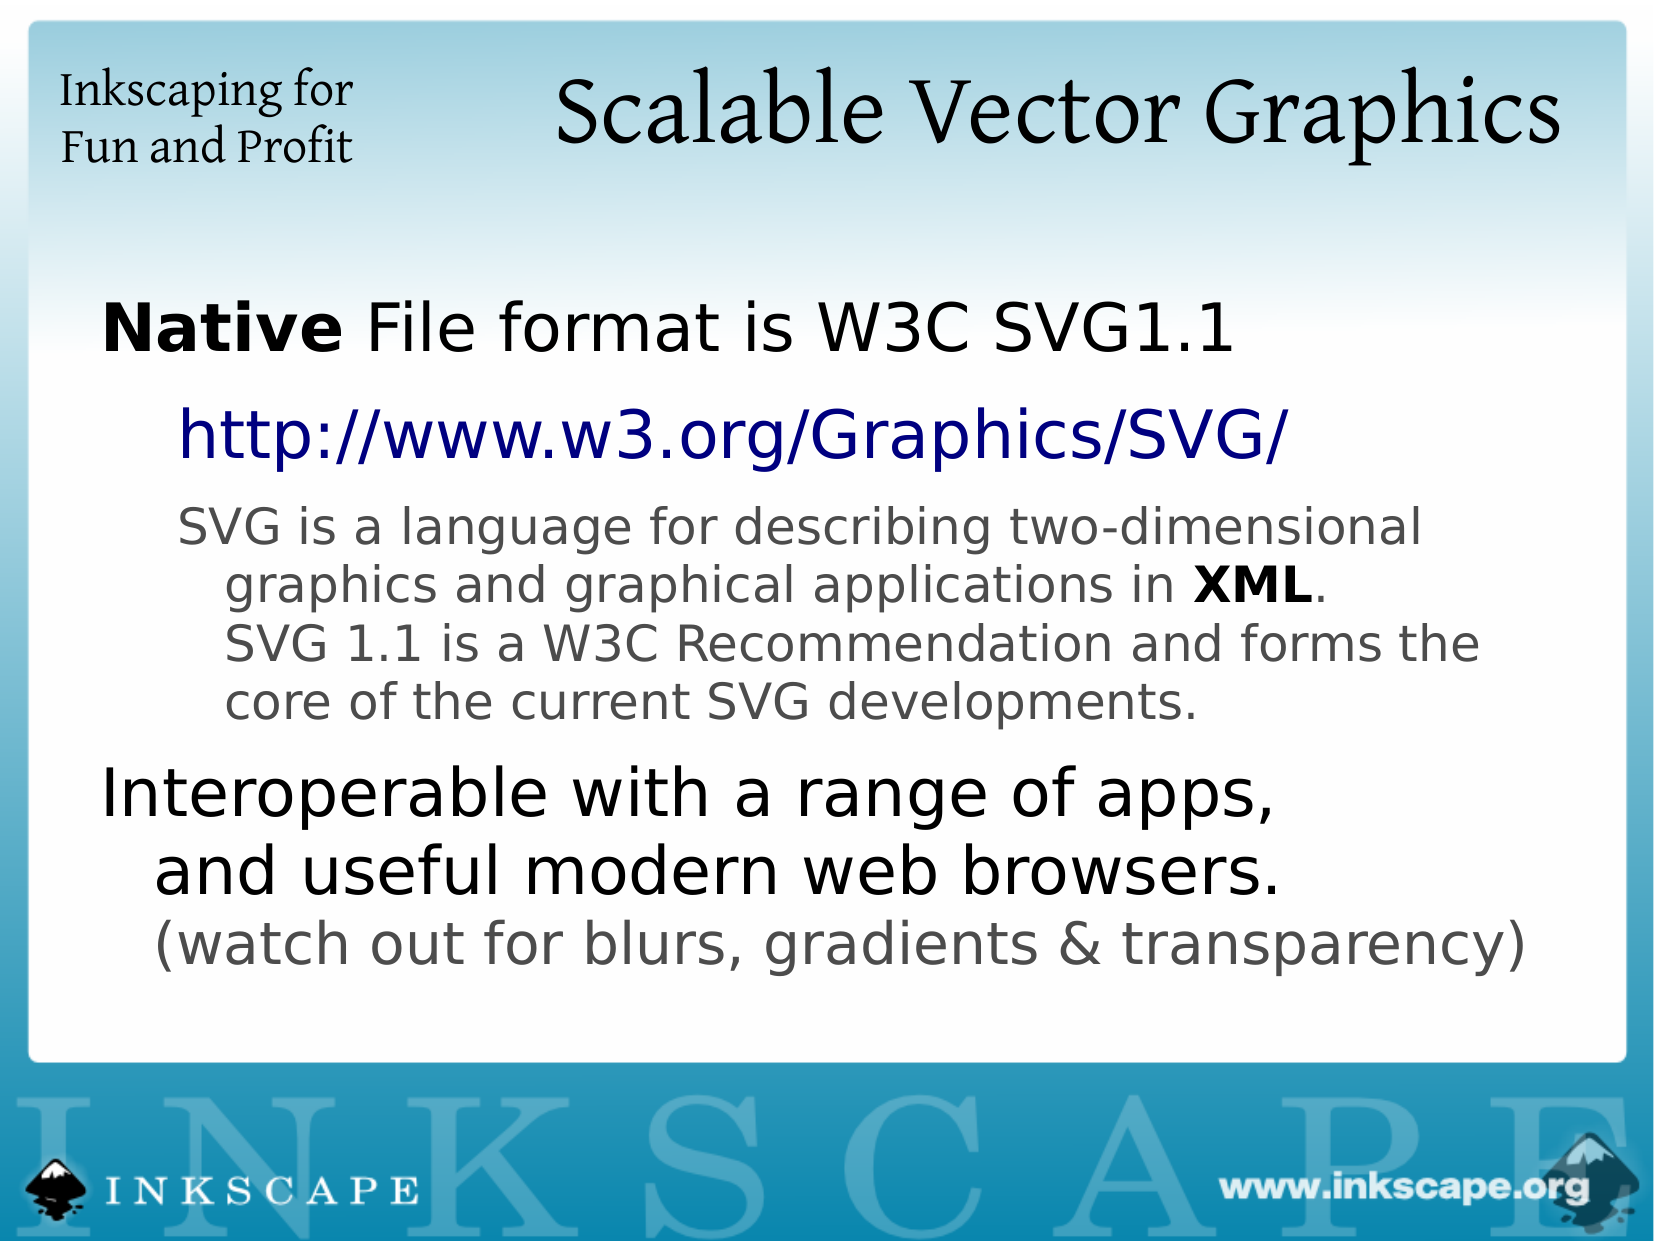

# Scalable Vector Graphics
Inkscaping for
Fun and Profit
Native File format is W3C SVG1.1
http://www.w3.org/Graphics/SVG/
SVG is a language for describing two-dimensional graphics and graphical applications in XML.
SVG 1.1 is a W3C Recommendation and forms the core of the current SVG developments.
Interoperable with a range of apps,
and useful modern web browsers.
(watch out for blurs, gradients & transparency)